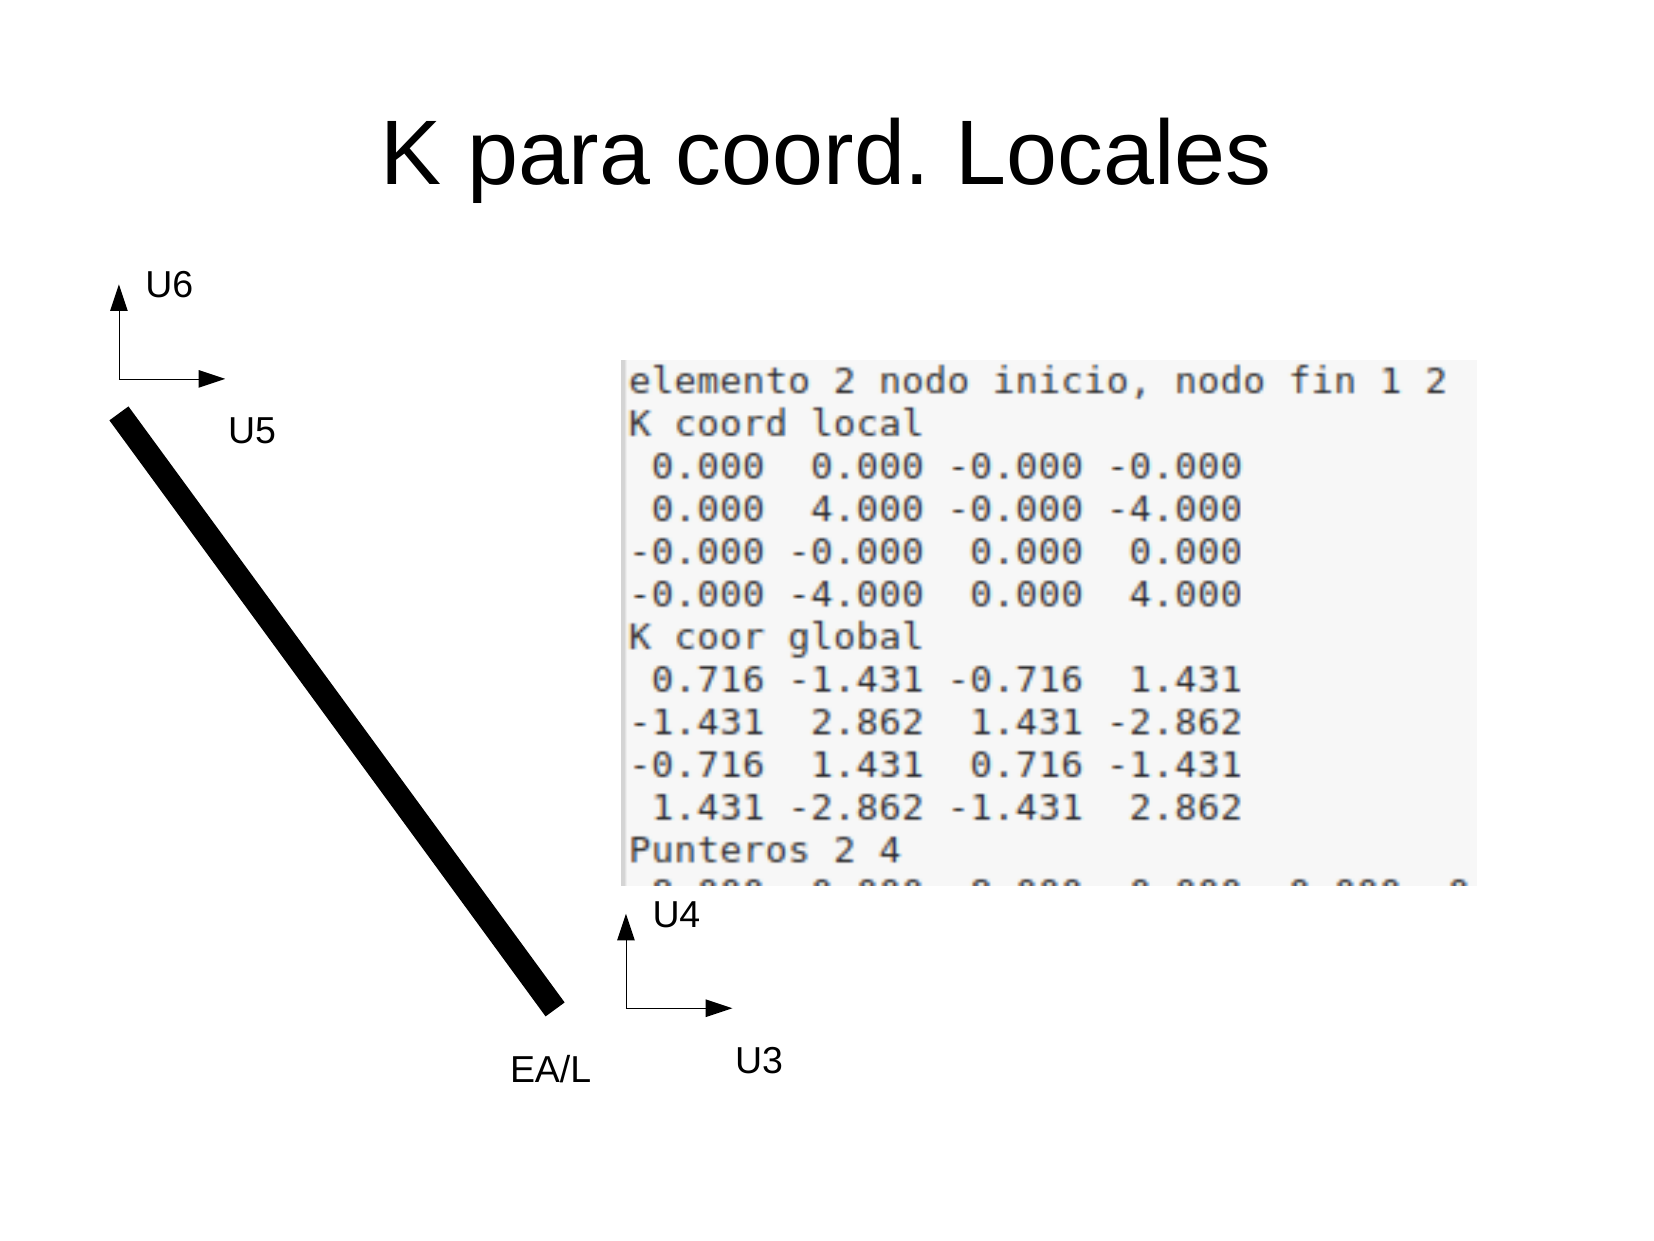

# K para coord. Locales
U6
U5
U4
U3
EA/L